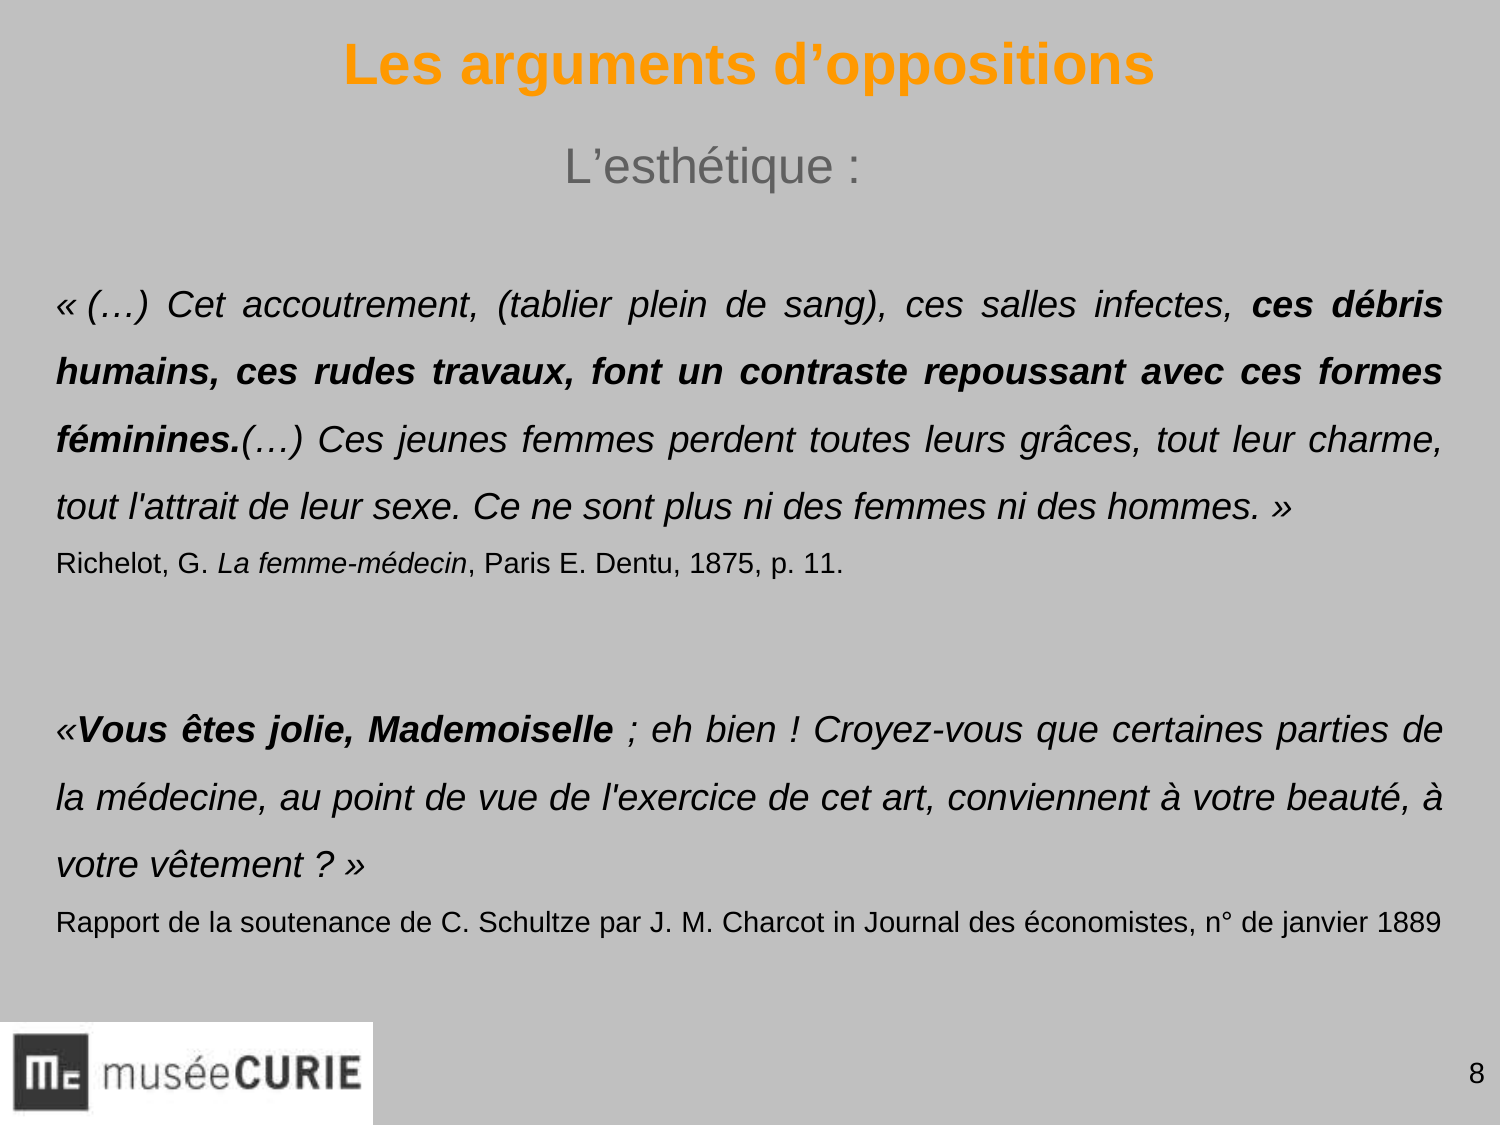

Les arguments d’oppositions
L’esthétique :
« (…) Cet accoutrement, (tablier plein de sang), ces salles infectes, ces débris humains, ces rudes travaux, font un contraste repoussant avec ces formes féminines.(…) Ces jeunes femmes perdent toutes leurs grâces, tout leur charme, tout l'attrait de leur sexe. Ce ne sont plus ni des femmes ni des hommes. »
Richelot, G. La femme-médecin, Paris E. Dentu, 1875, p. 11.
«Vous êtes jolie, Mademoiselle ; eh bien ! Croyez-vous que certaines parties de la médecine, au point de vue de l'exercice de cet art, conviennent à votre beauté, à votre vêtement ? »
Rapport de la soutenance de C. Schultze par J. M. Charcot in Journal des économistes, n° de janvier 1889